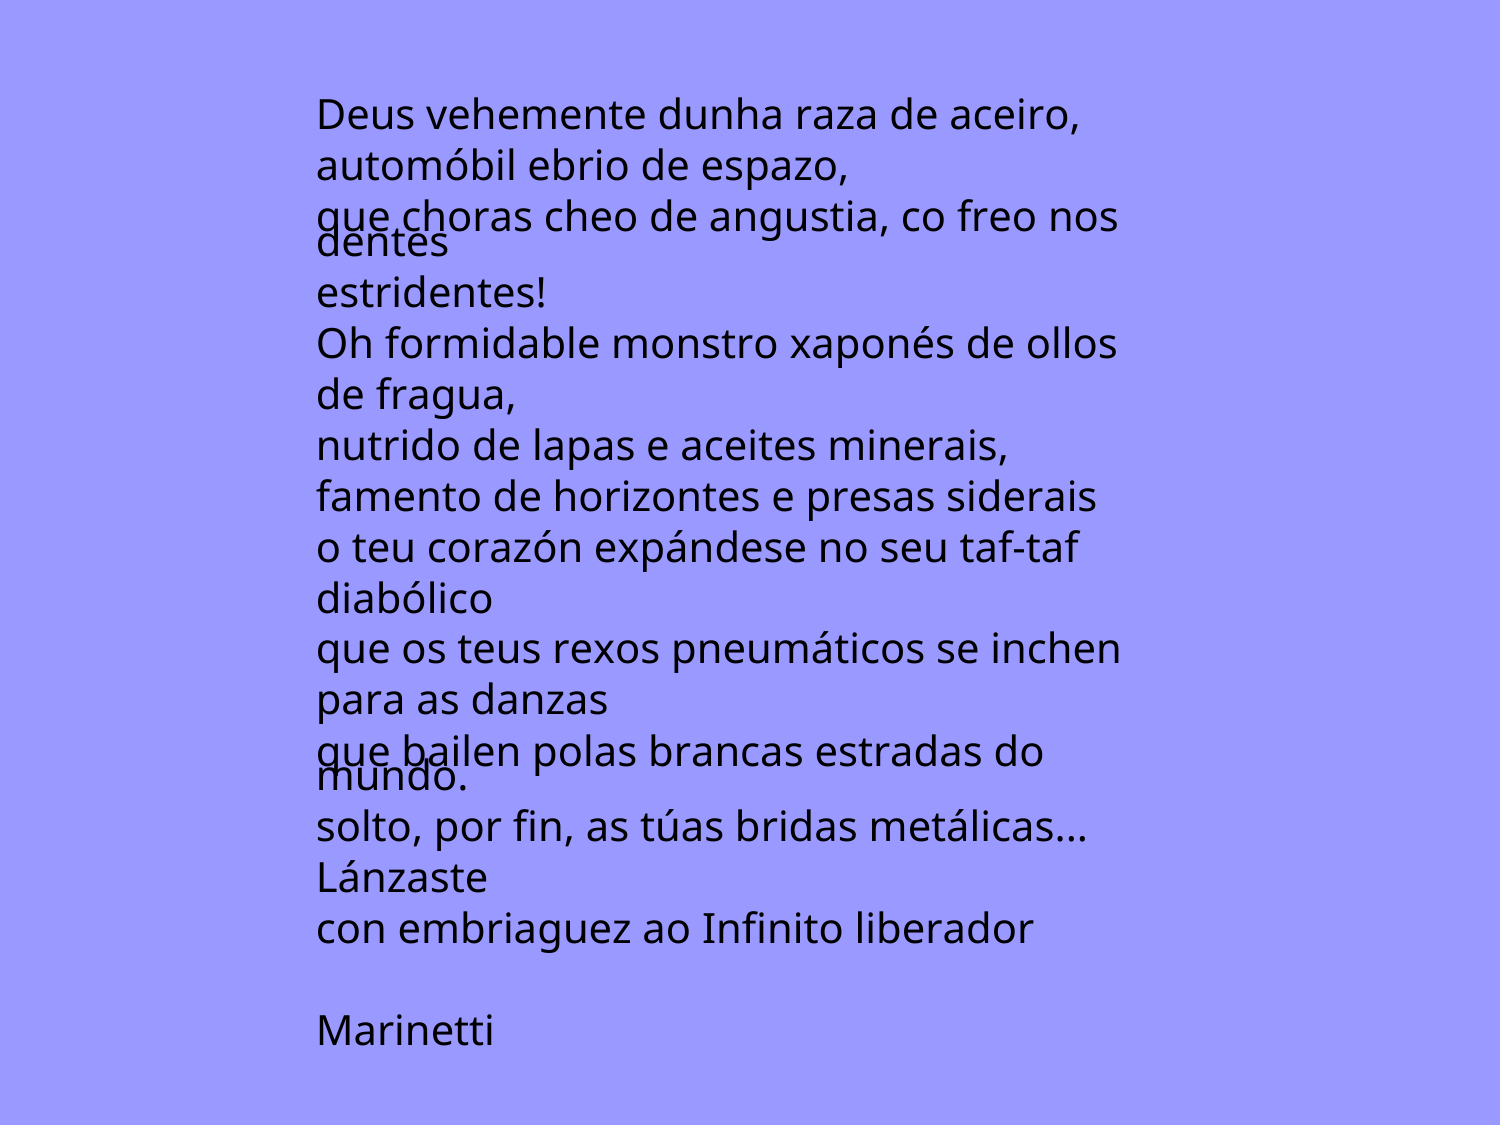

Deus vehemente dunha raza de aceiro,
automóbil ebrio de espazo,
que choras cheo de angustia, co freo nos dentes
estridentes!
Oh formidable monstro xaponés de ollos
de fragua,
nutrido de lapas e aceites minerais,
famento de horizontes e presas siderais
o teu corazón expándese no seu taf-taf
diabólico
que os teus rexos pneumáticos se inchen
para as danzas
que bailen polas brancas estradas do mundo.
solto, por fin, as túas bridas metálicas...
Lánzaste
con embriaguez ao Infinito liberador
Marinetti